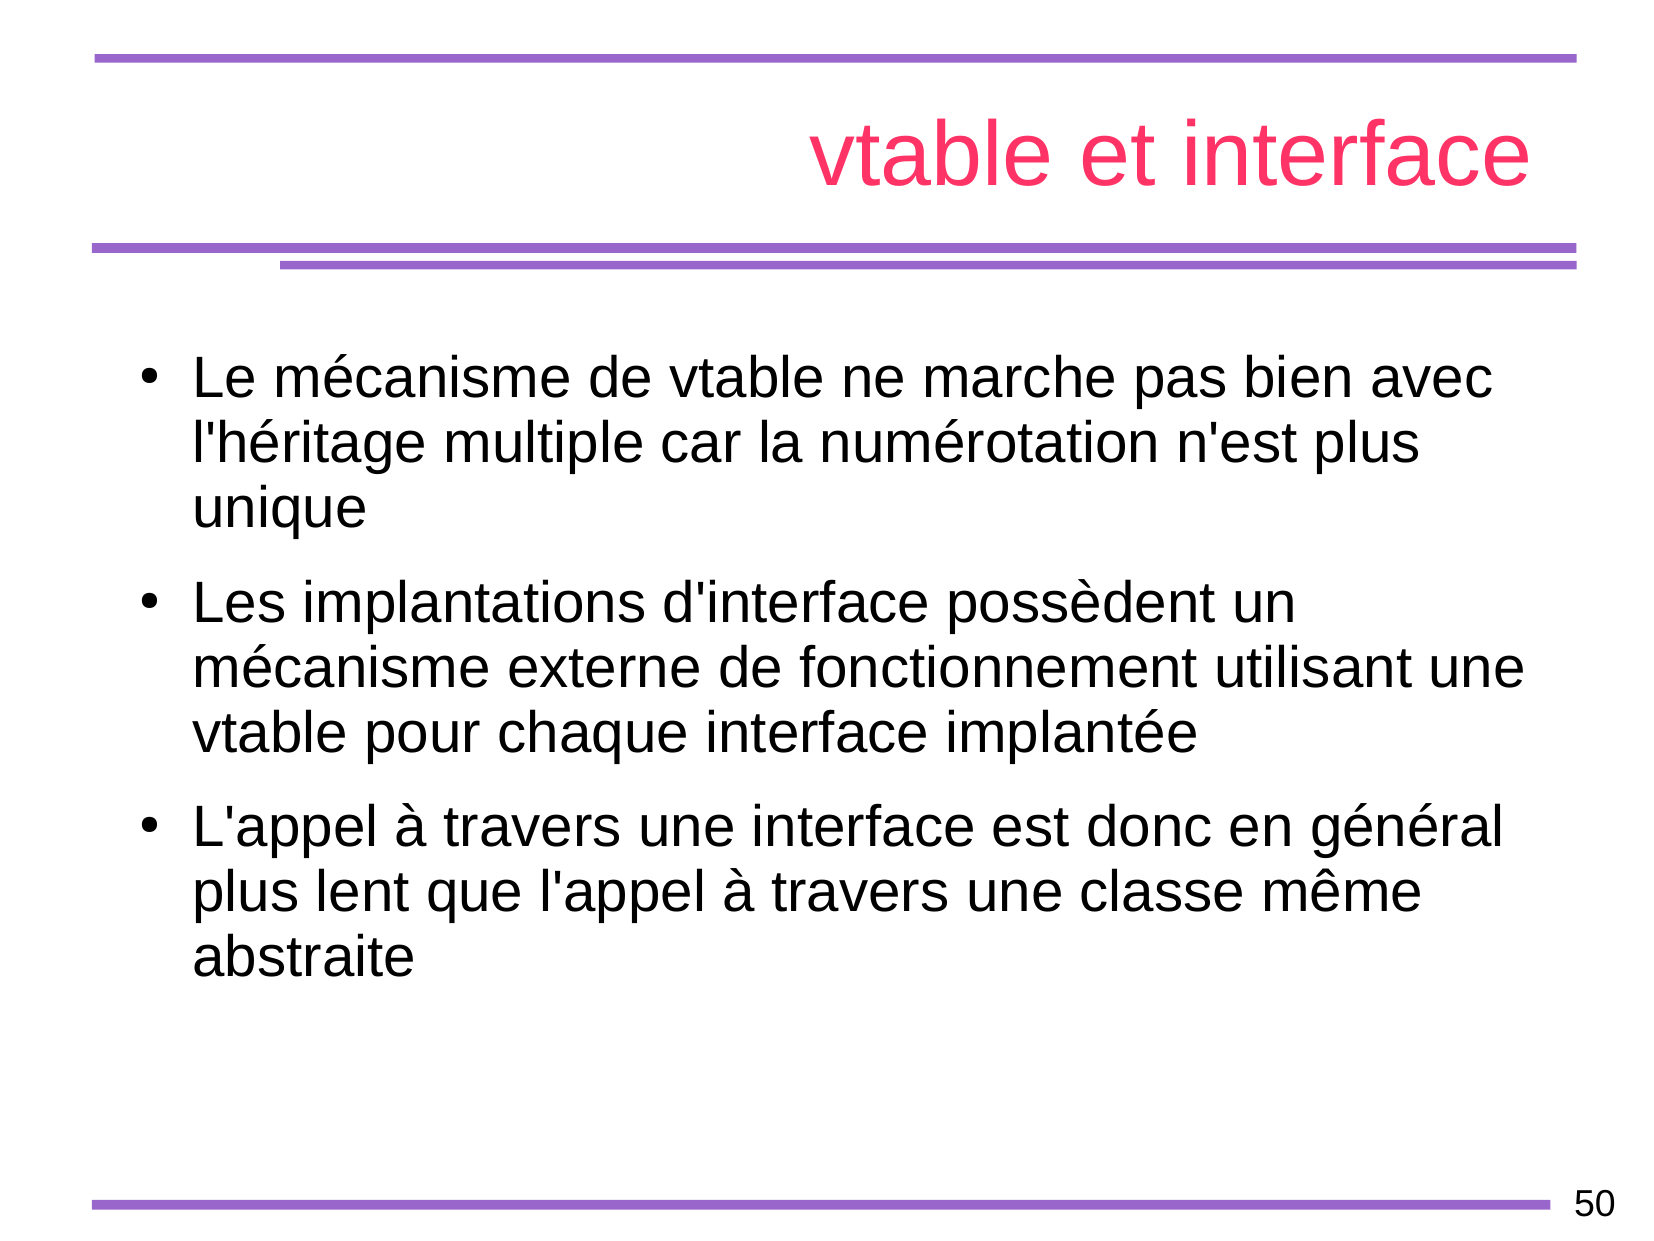

# vtable et interface
Le mécanisme de vtable ne marche pas bien avec l'héritage multiple car la numérotation n'est plus unique
Les implantations d'interface possèdent un mécanisme externe de fonctionnement utilisant une vtable pour chaque interface implantée
L'appel à travers une interface est donc en général plus lent que l'appel à travers une classe même abstraite